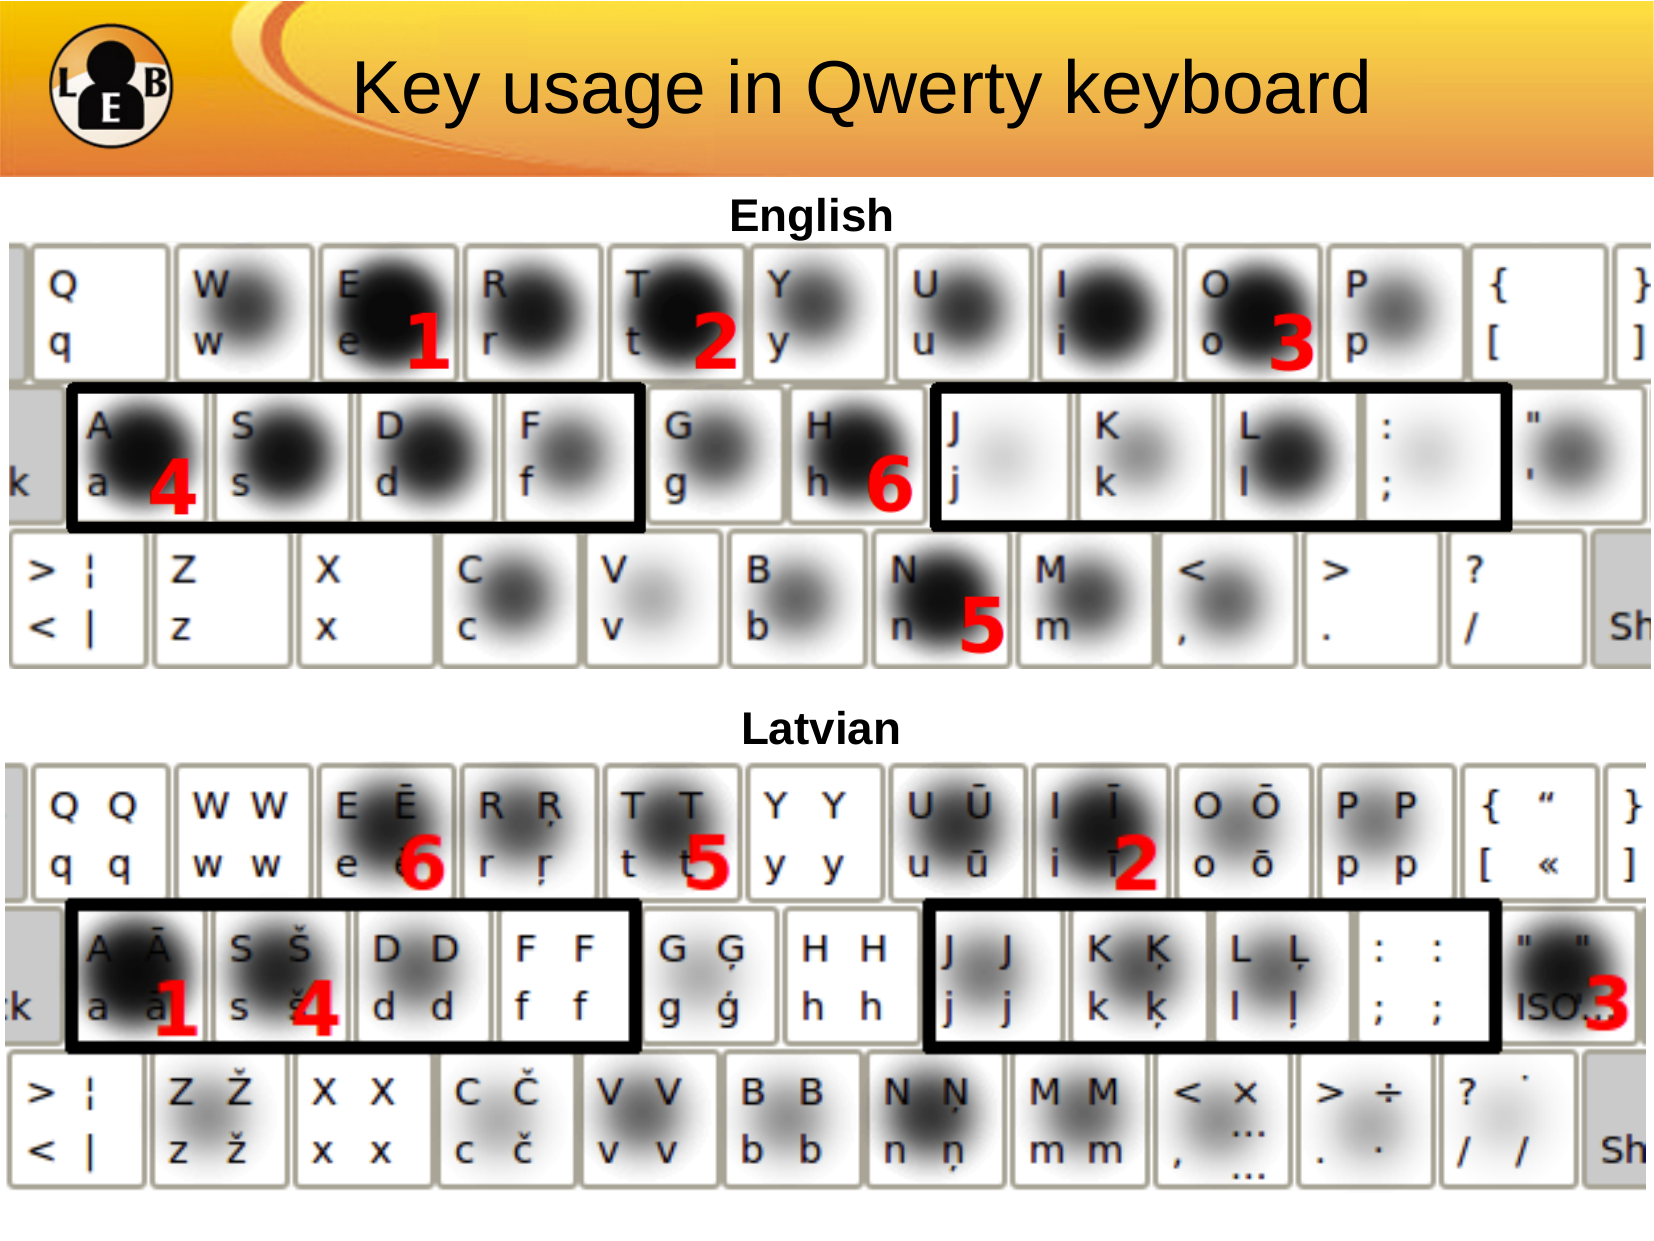

# Key usage in Qwerty keyboard
English
Latvian